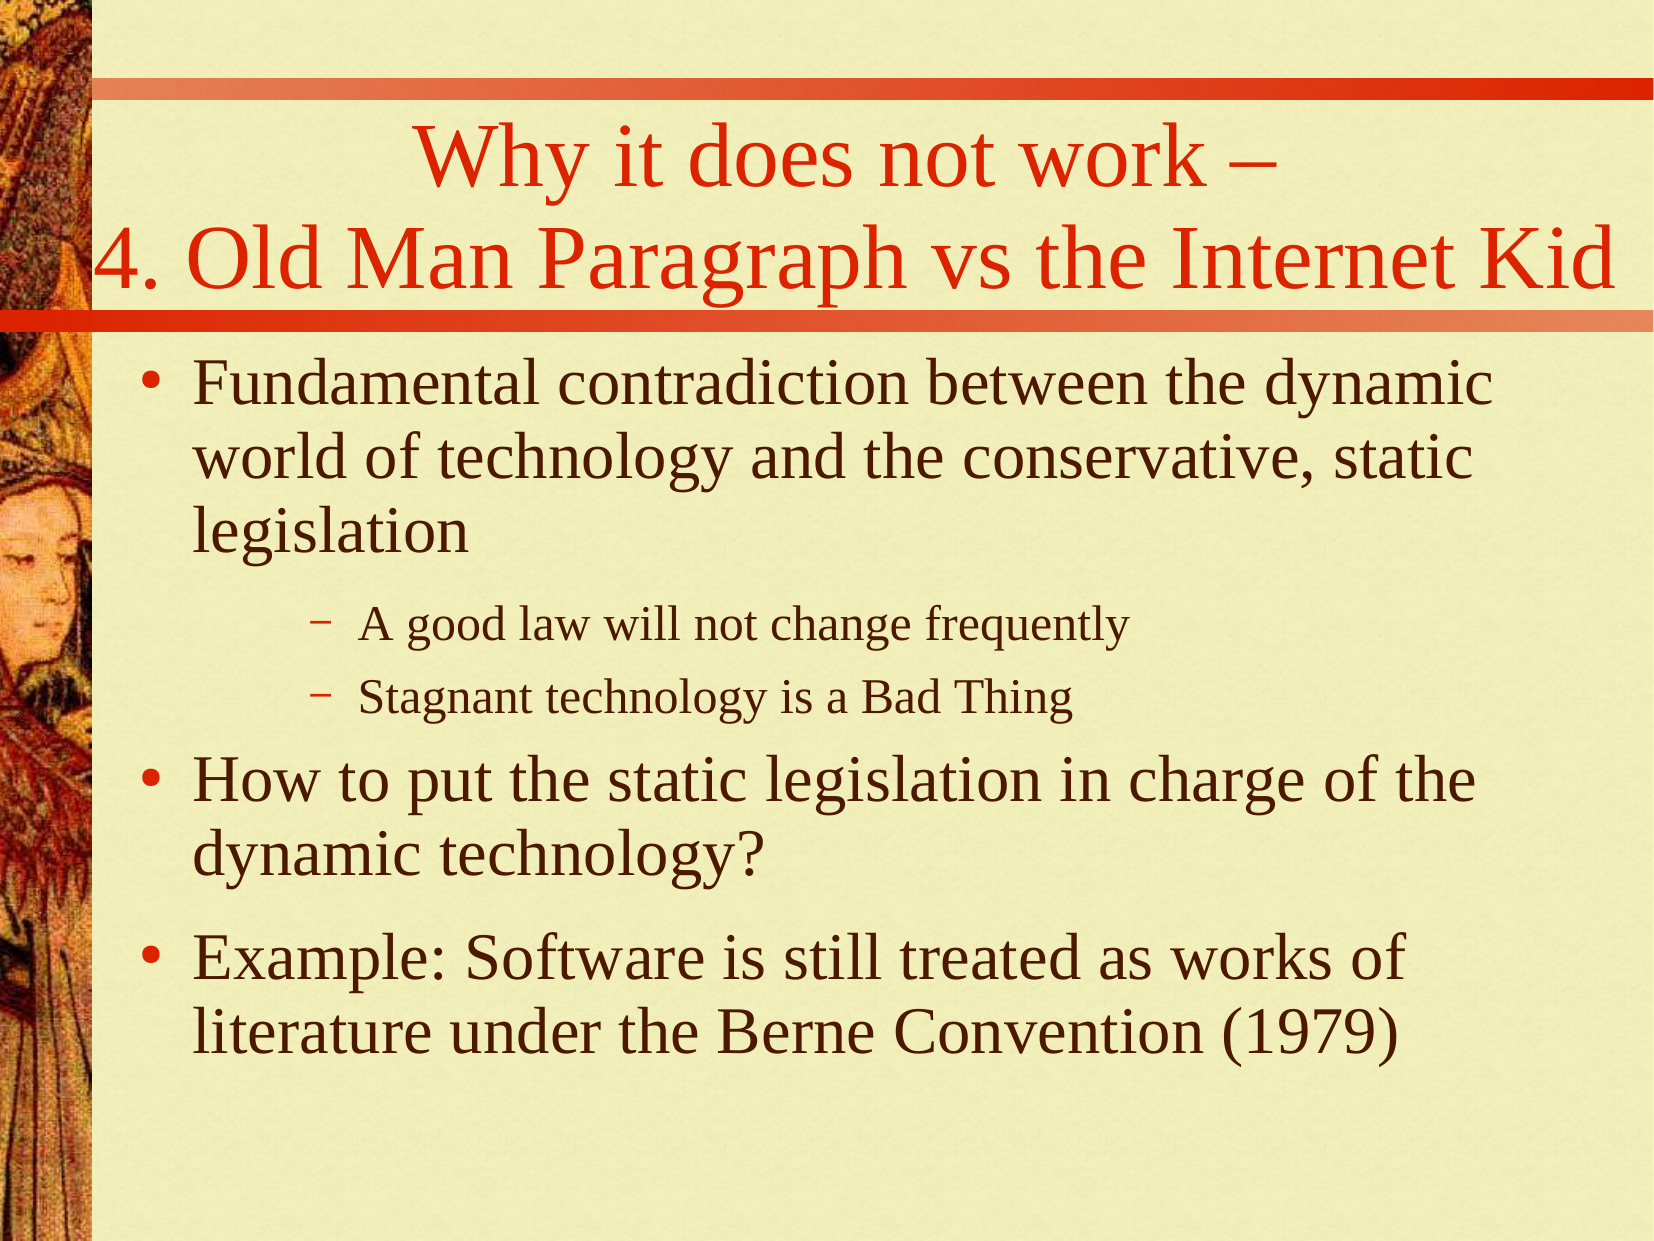

# Why it does not work – 4. Old Man Paragraph vs the Internet Kid
Fundamental contradiction between the dynamic world of technology and the conservative, static legislation
A good law will not change frequently
Stagnant technology is a Bad Thing
How to put the static legislation in charge of the dynamic technology?
Example: Software is still treated as works of literature under the Berne Convention (1979)